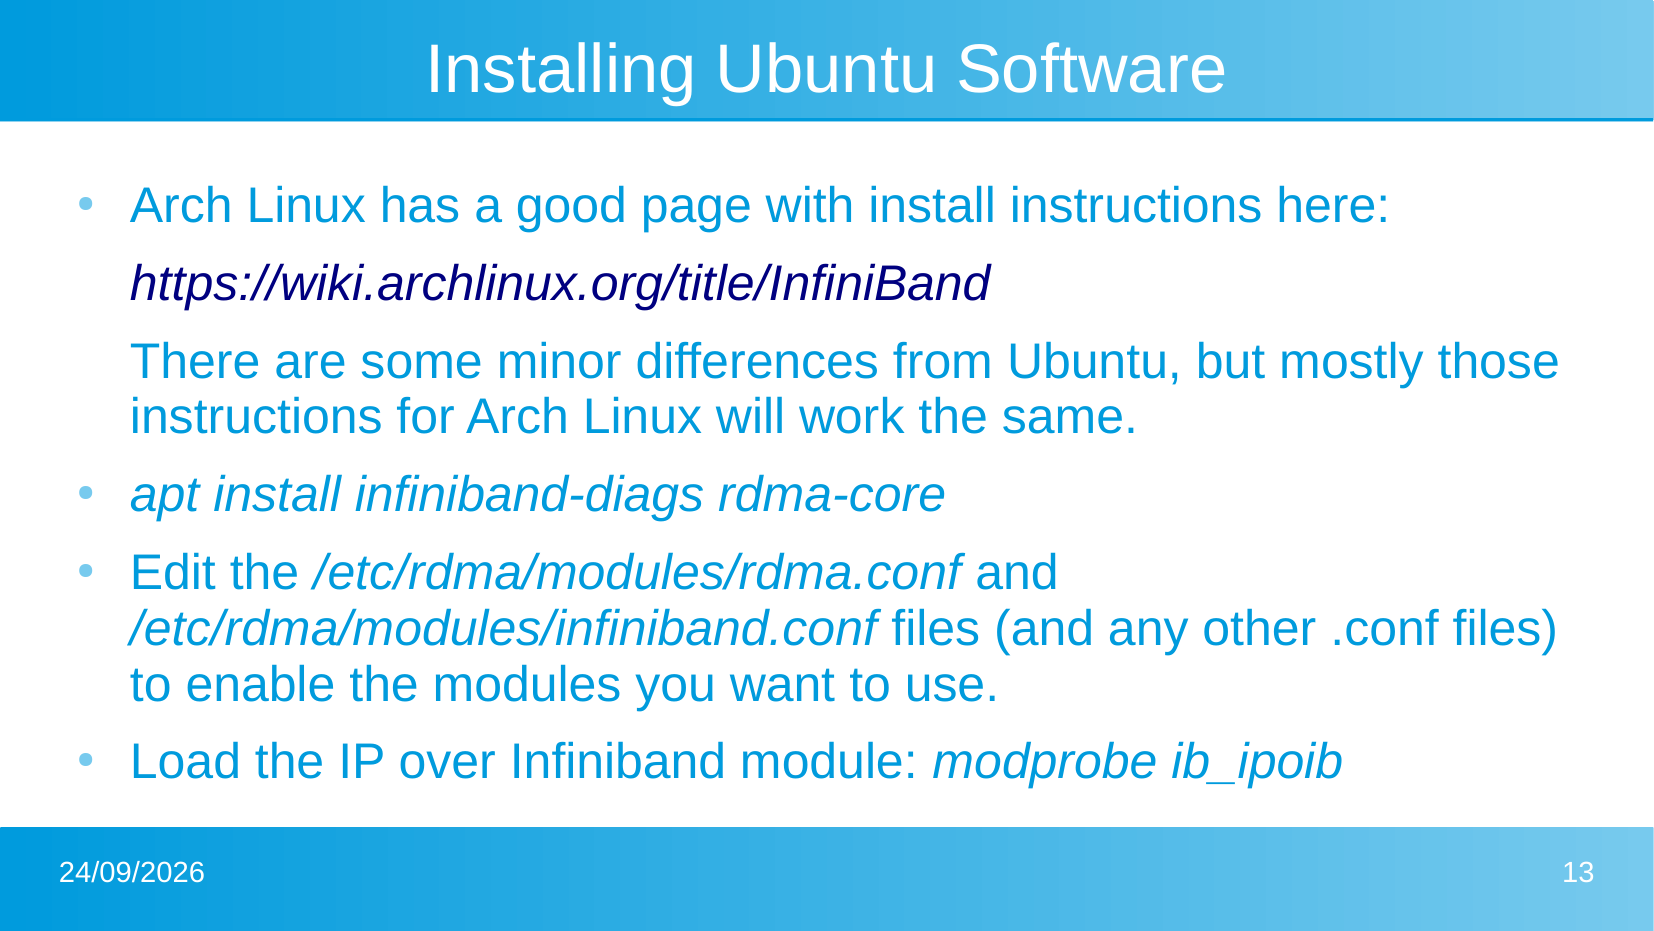

# Installing Ubuntu Software
Arch Linux has a good page with install instructions here:
https://wiki.archlinux.org/title/InfiniBand
There are some minor differences from Ubuntu, but mostly those instructions for Arch Linux will work the same.
apt install infiniband-diags rdma-core
Edit the /etc/rdma/modules/rdma.conf and /etc/rdma/modules/infiniband.conf files (and any other .conf files) to enable the modules you want to use.
Load the IP over Infiniband module: modprobe ib_ipoib
13